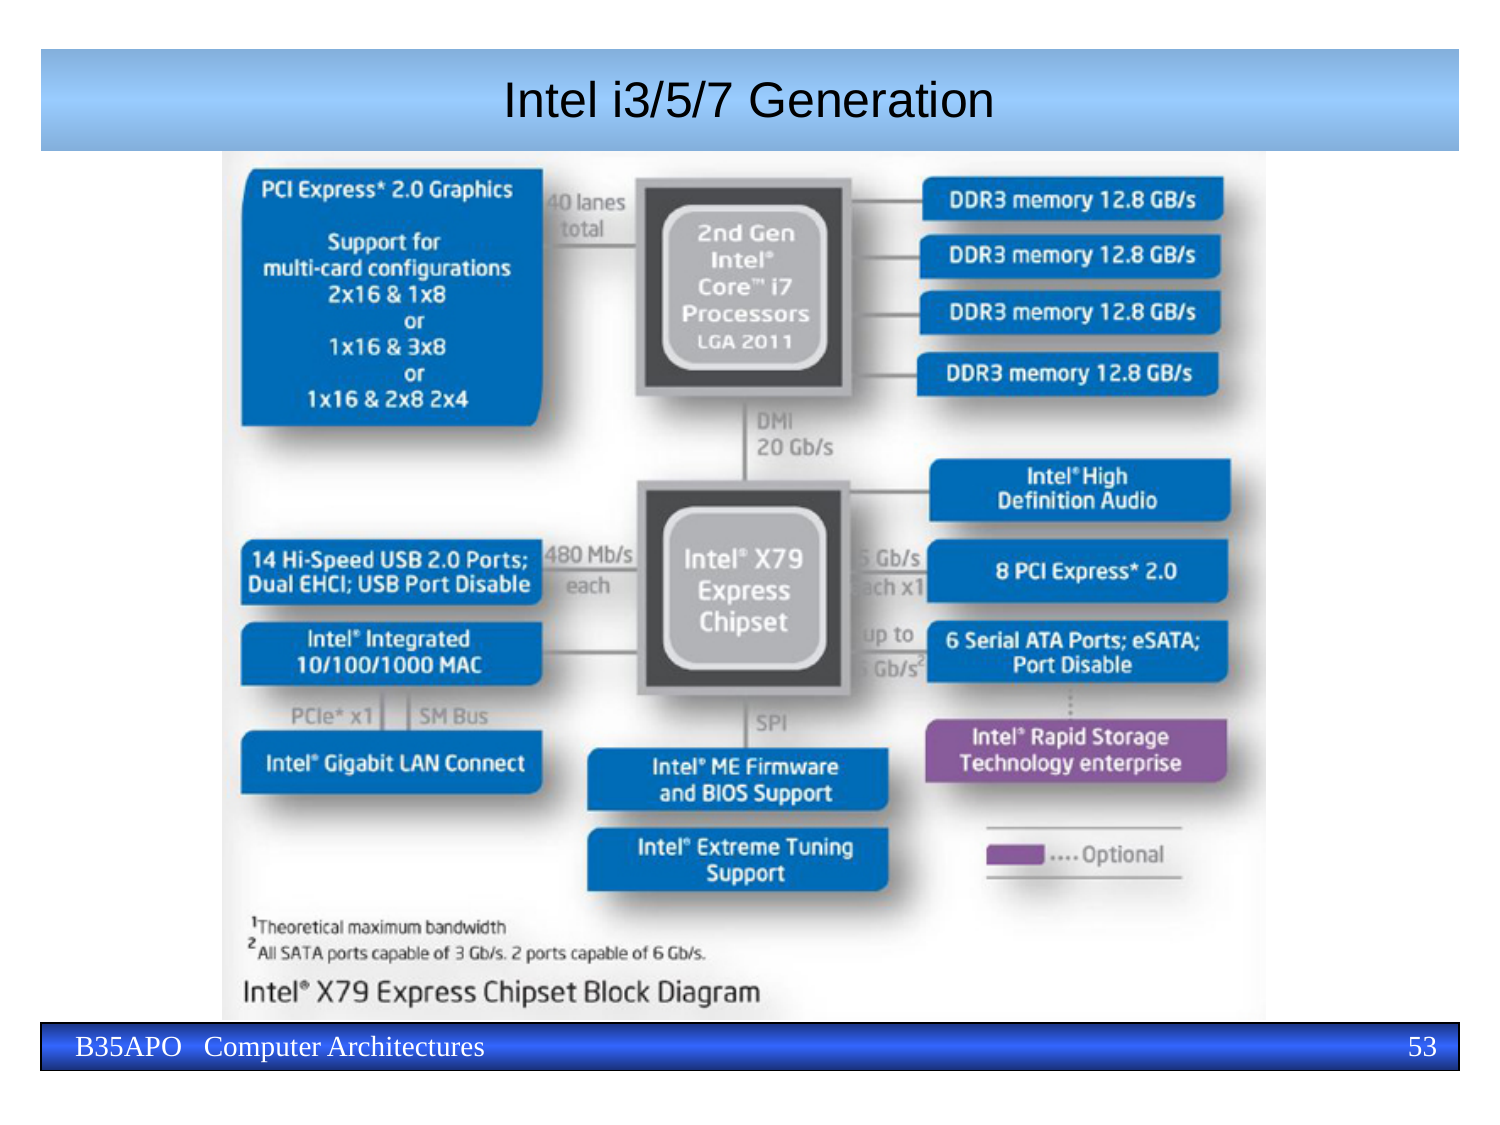

# Intel i3/5/7 Generation
B35APO Computer Architectures
53